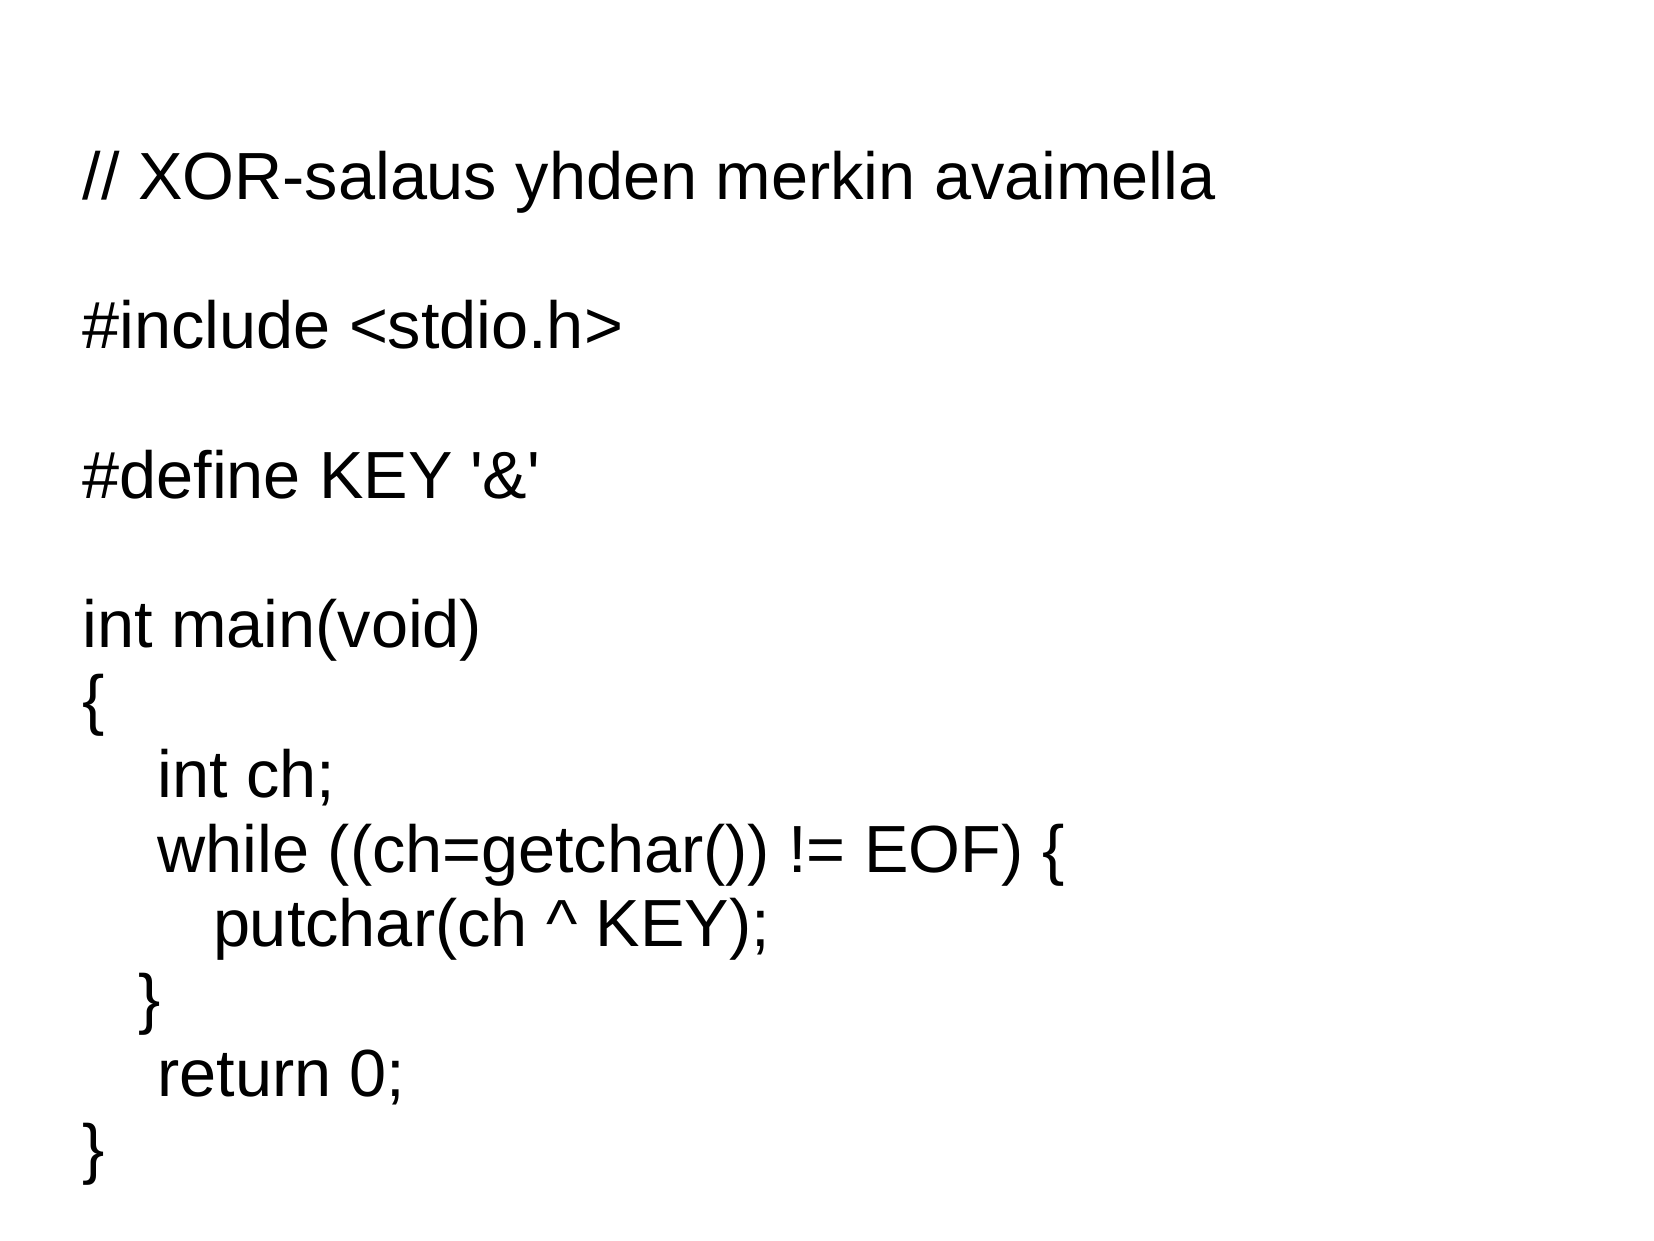

// XOR-salaus yhden merkin avaimella
#include <stdio.h>
#define KEY '&'
int main(void)
{
	int ch;
	while ((ch=getchar()) != EOF) {
	 putchar(ch ^ KEY);
 }
	return 0;
}